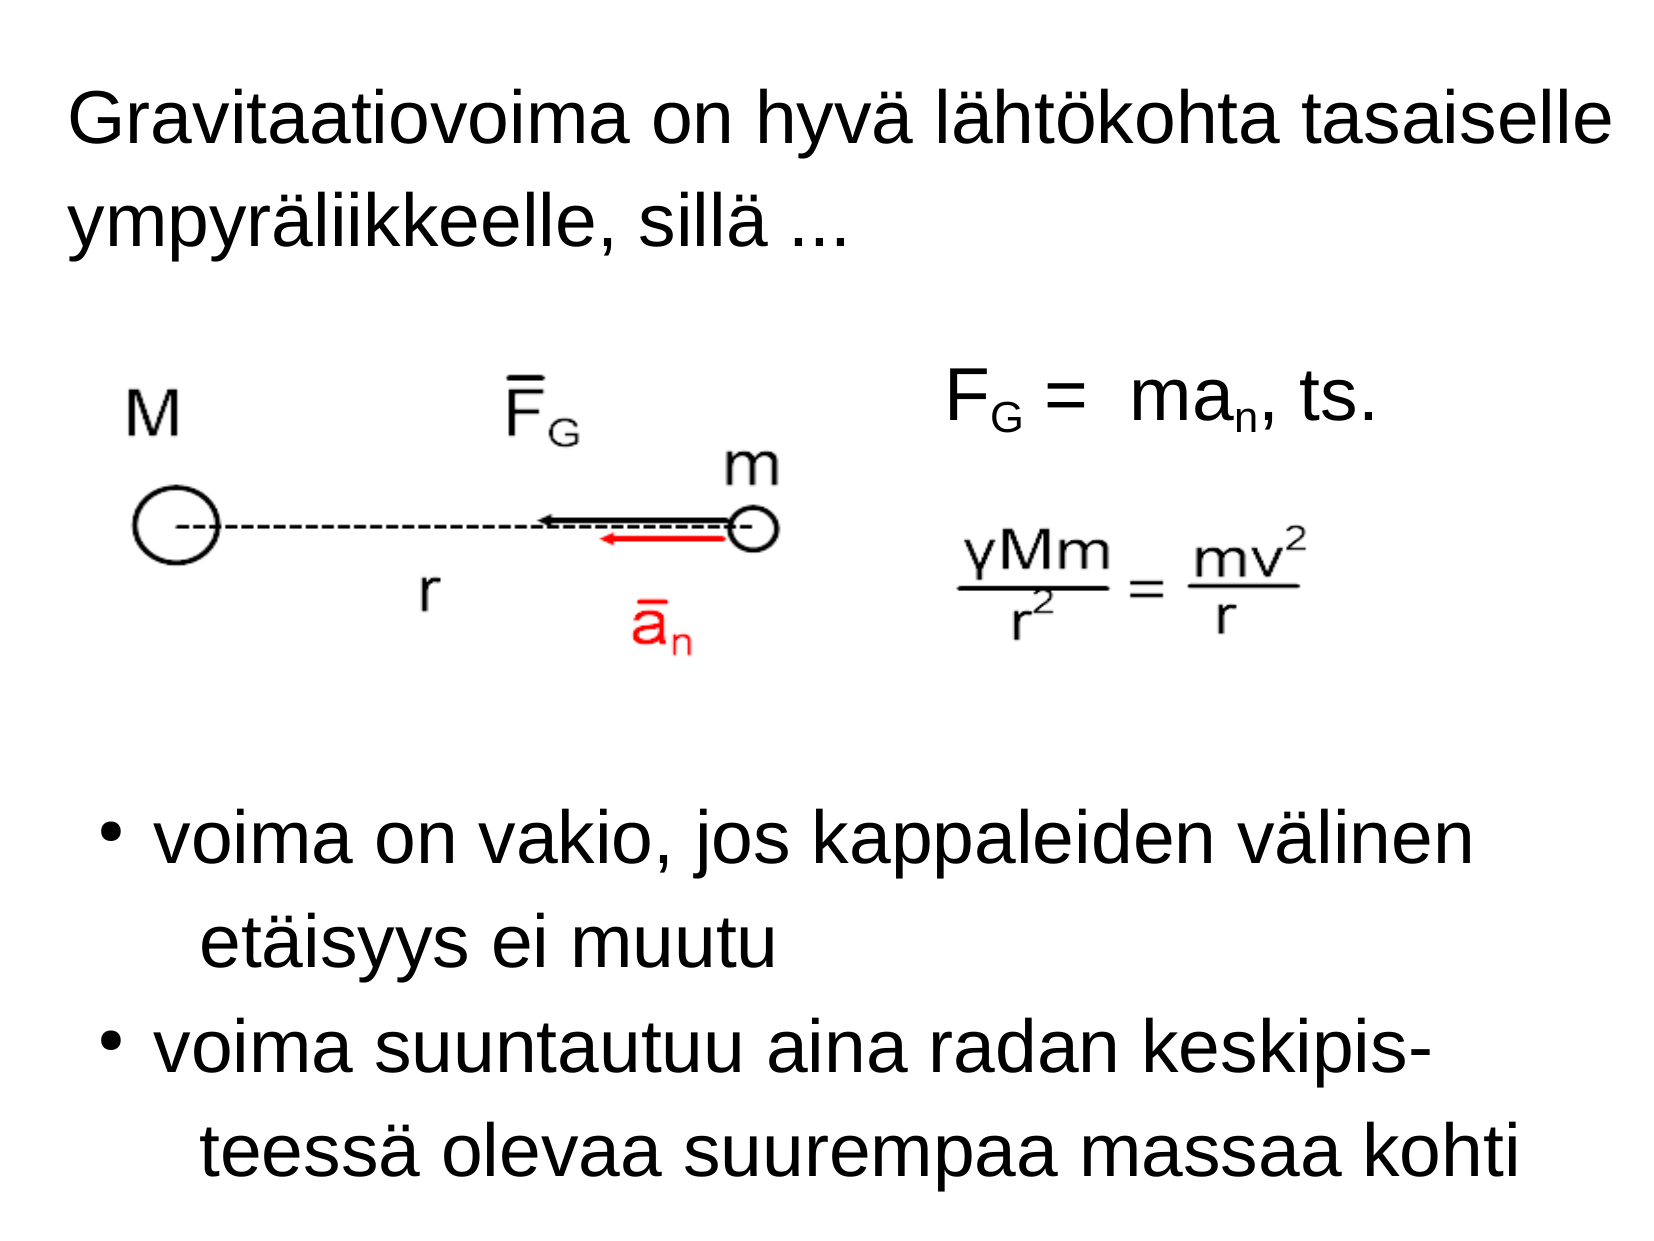

Gravitaatiovoima on hyvä lähtökohta tasaiselle ympyräliikkeelle, sillä ...
FG = man, ts.
 voima on vakio, jos kappaleiden välinen etäisyys ei muutu
 voima suuntautuu aina radan keskipis-teessä olevaa suurempaa massaa kohti